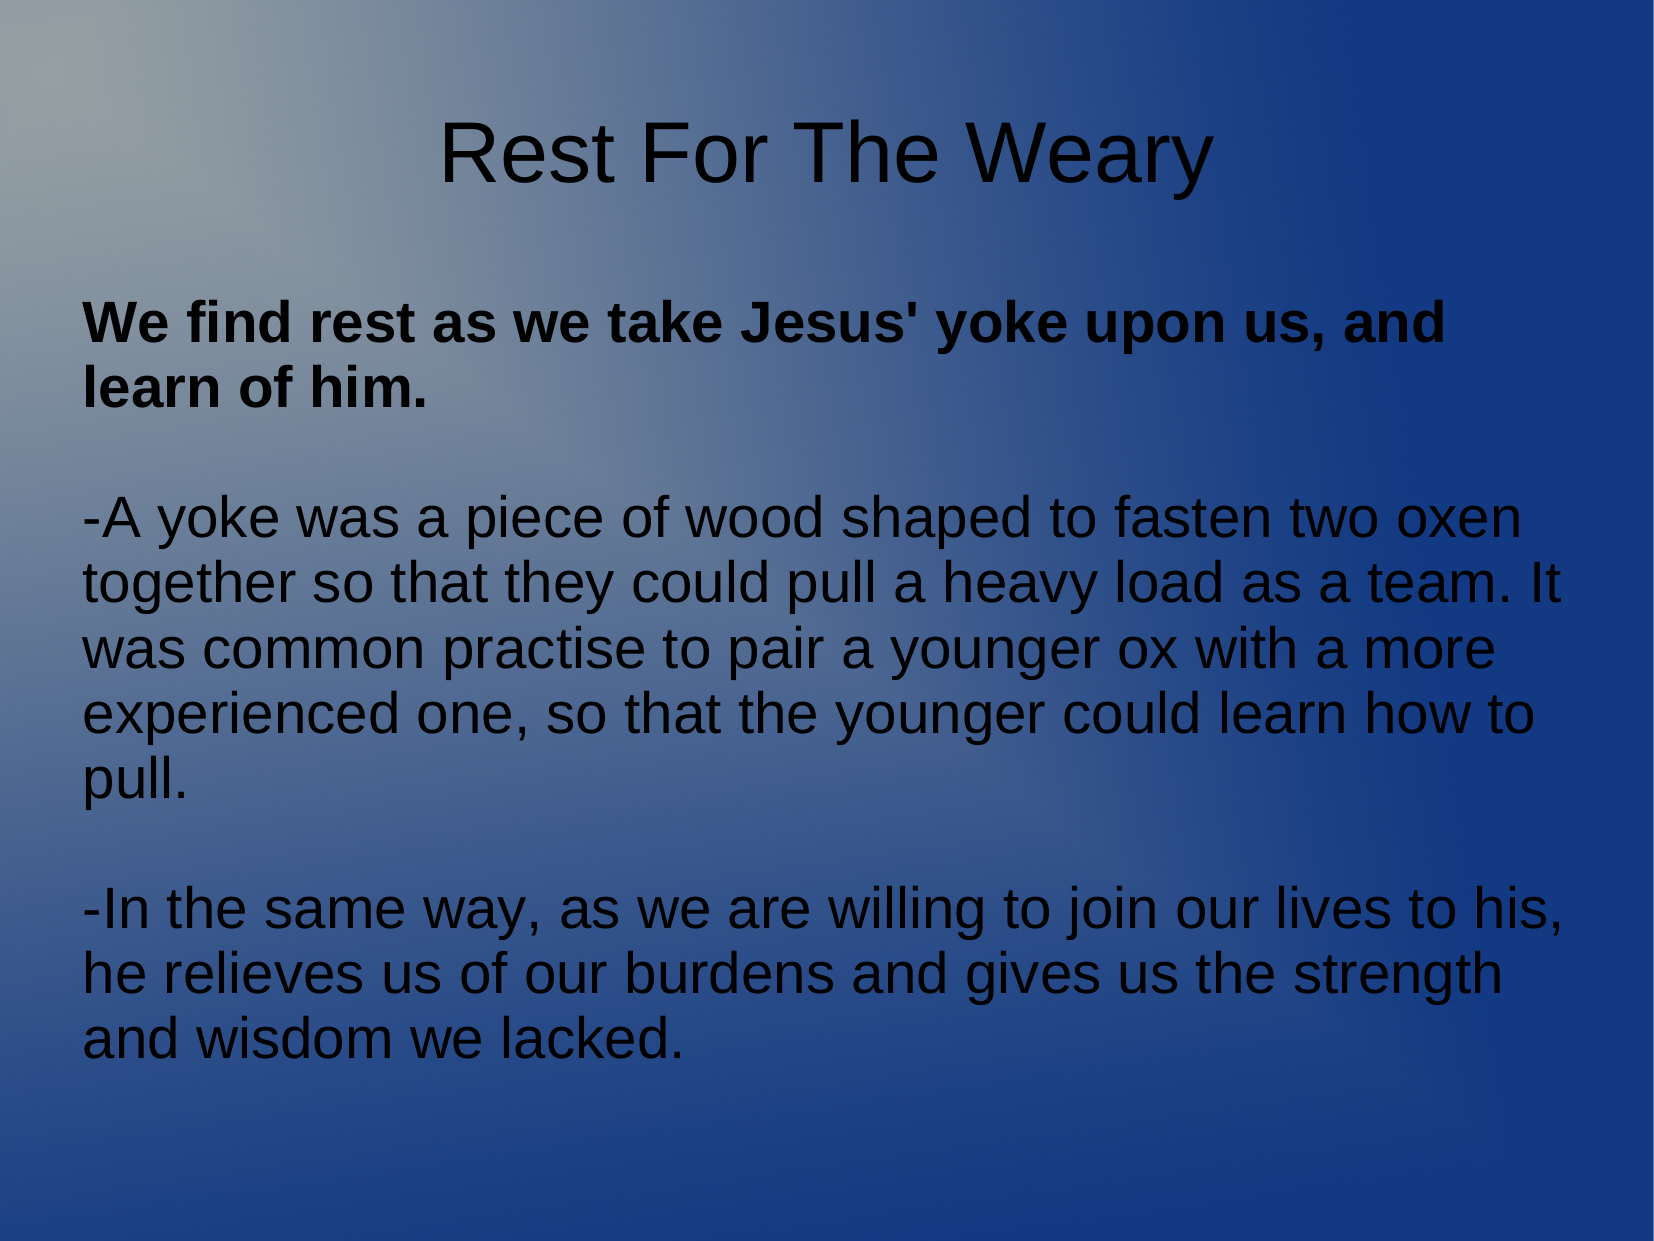

# Rest For The Weary
We find rest as we take Jesus' yoke upon us, and learn of him.
-A yoke was a piece of wood shaped to fasten two oxen together so that they could pull a heavy load as a team. It was common practise to pair a younger ox with a more experienced one, so that the younger could learn how to pull.
-In the same way, as we are willing to join our lives to his, he relieves us of our burdens and gives us the strength and wisdom we lacked.